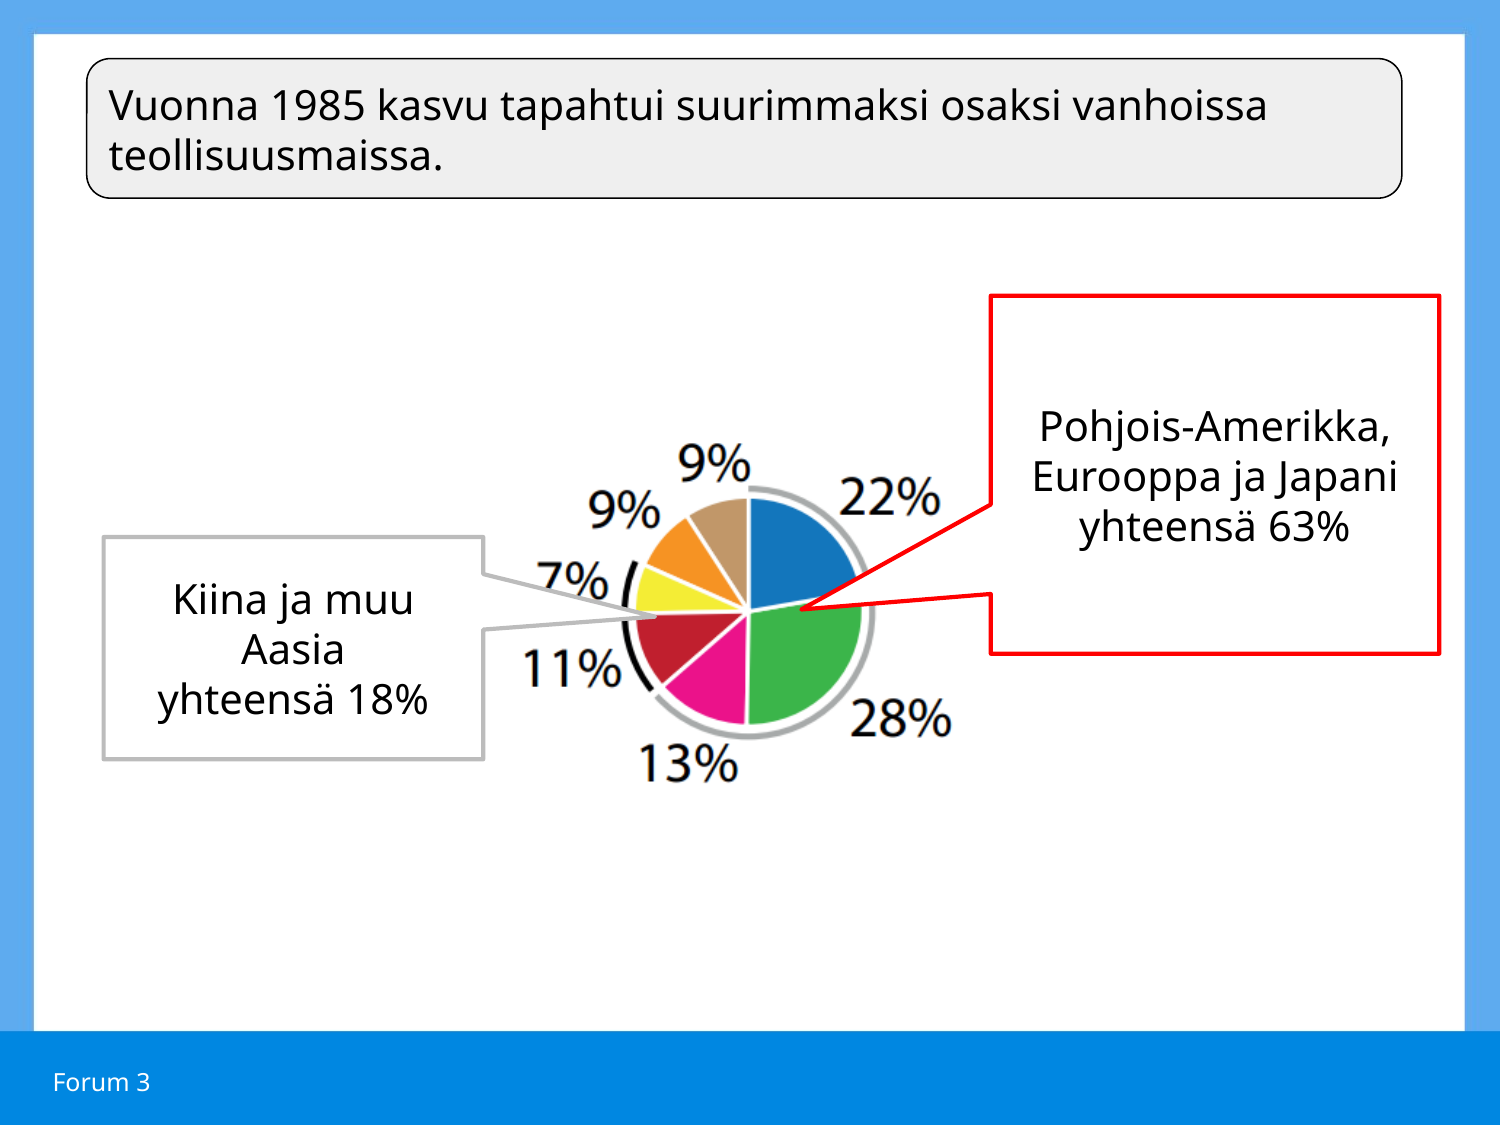

Vuonna 1985 kasvu tapahtui suurimmaksi osaksi vanhoissa teollisuusmaissa.
Pohjois-Amerikka, Eurooppa ja Japani
yhteensä 63%
Kiina ja muu Aasia
yhteensä 18%